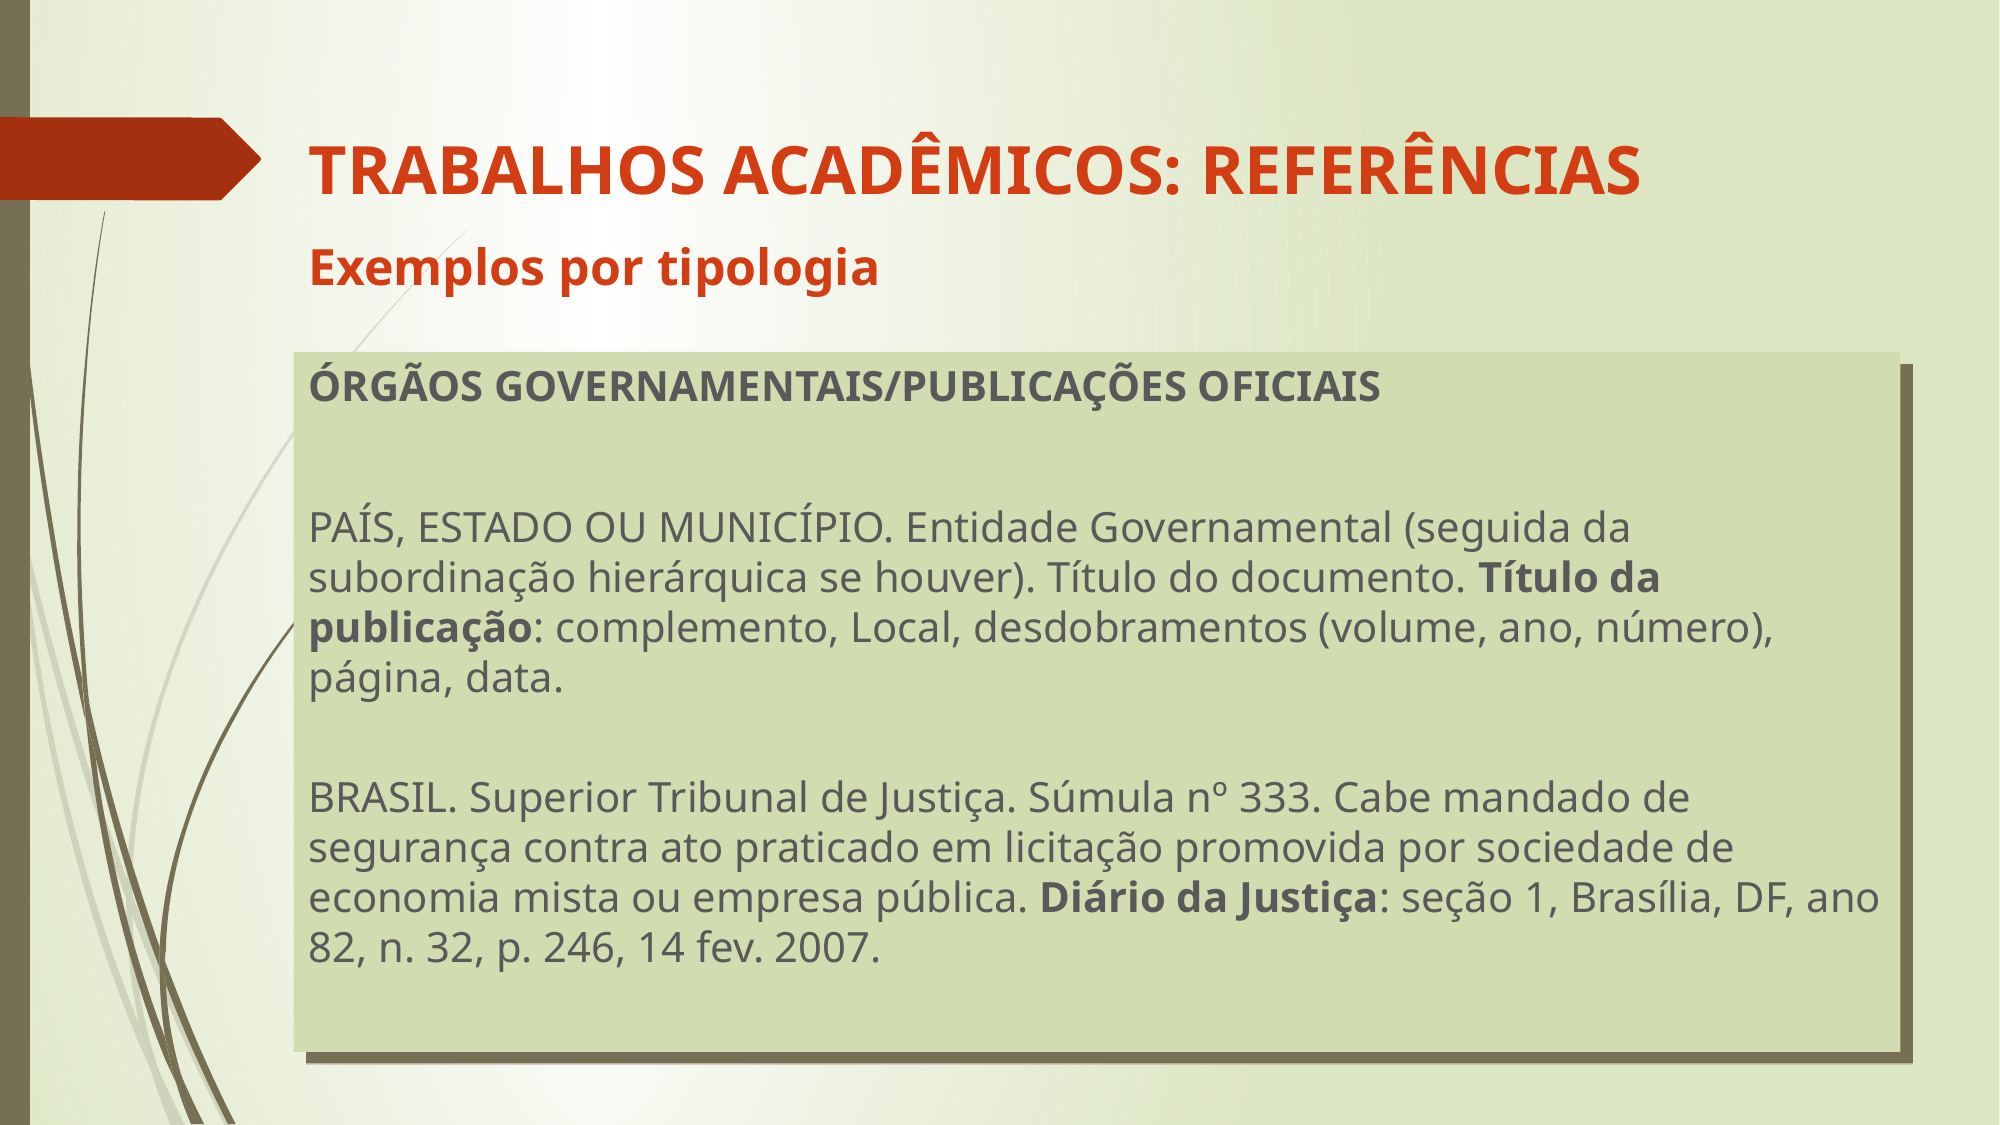

TRABALHOS ACADÊMICOS: REFERÊNCIAS
Exemplos por tipologia
# ÓRGÃOS GOVERNAMENTAIS/PUBLICAÇÕES OFICIAIS
PAÍS, ESTADO OU MUNICÍPIO. Entidade Governamental (seguida da subordinação hierárquica se houver). Título do documento. Título da publicação: complemento, Local, desdobramentos (volume, ano, número), página, data.
BRASIL. Superior Tribunal de Justiça. Súmula nº 333. Cabe mandado de segurança contra ato praticado em licitação promovida por sociedade de economia mista ou empresa pública. Diário da Justiça: seção 1, Brasília, DF, ano 82, n. 32, p. 246, 14 fev. 2007.